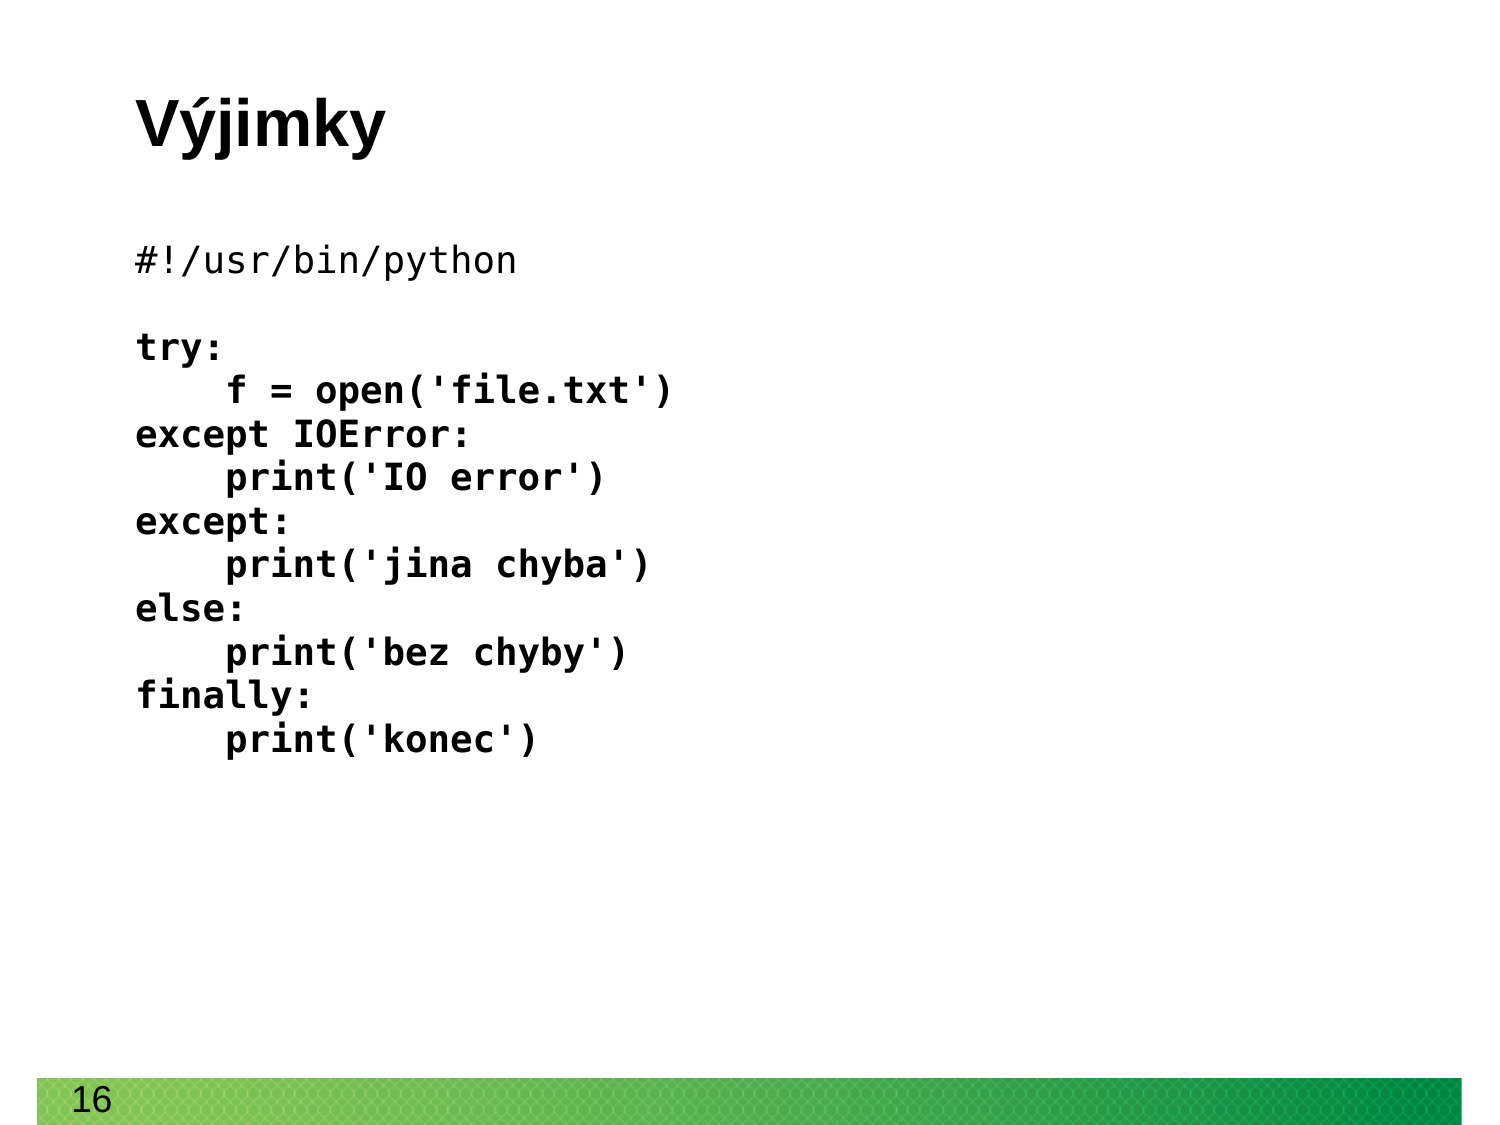

# Výjimky
#!/usr/bin/python
try:
 f = open('file.txt')
except IOError:
 print('IO error')
except:
 print('jina chyba')
else:
 print('bez chyby')
finally:
 print('konec')